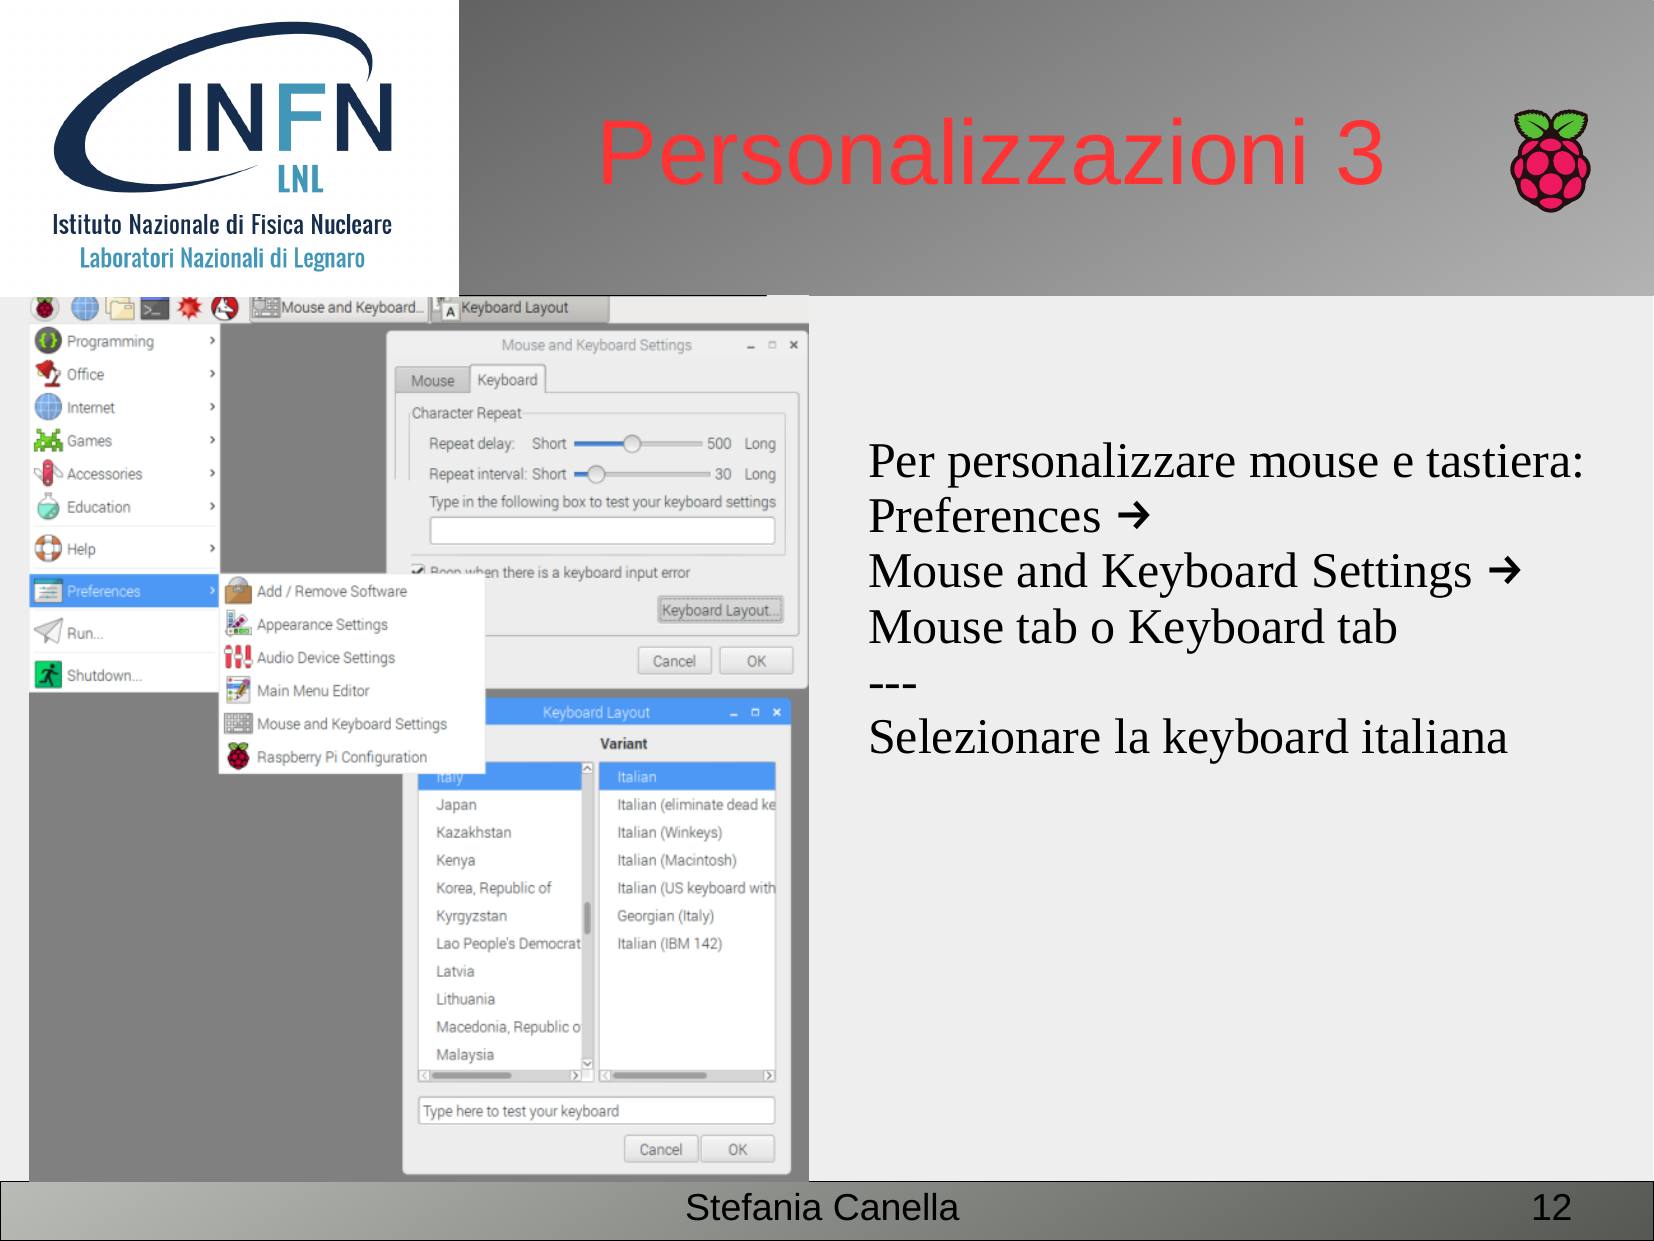

# Personalizzazioni 3
Per personalizzare mouse e tastiera:
Preferences →
Mouse and Keyboard Settings → Mouse tab o Keyboard tab
---
Selezionare la keyboard italiana
Stefania Canella